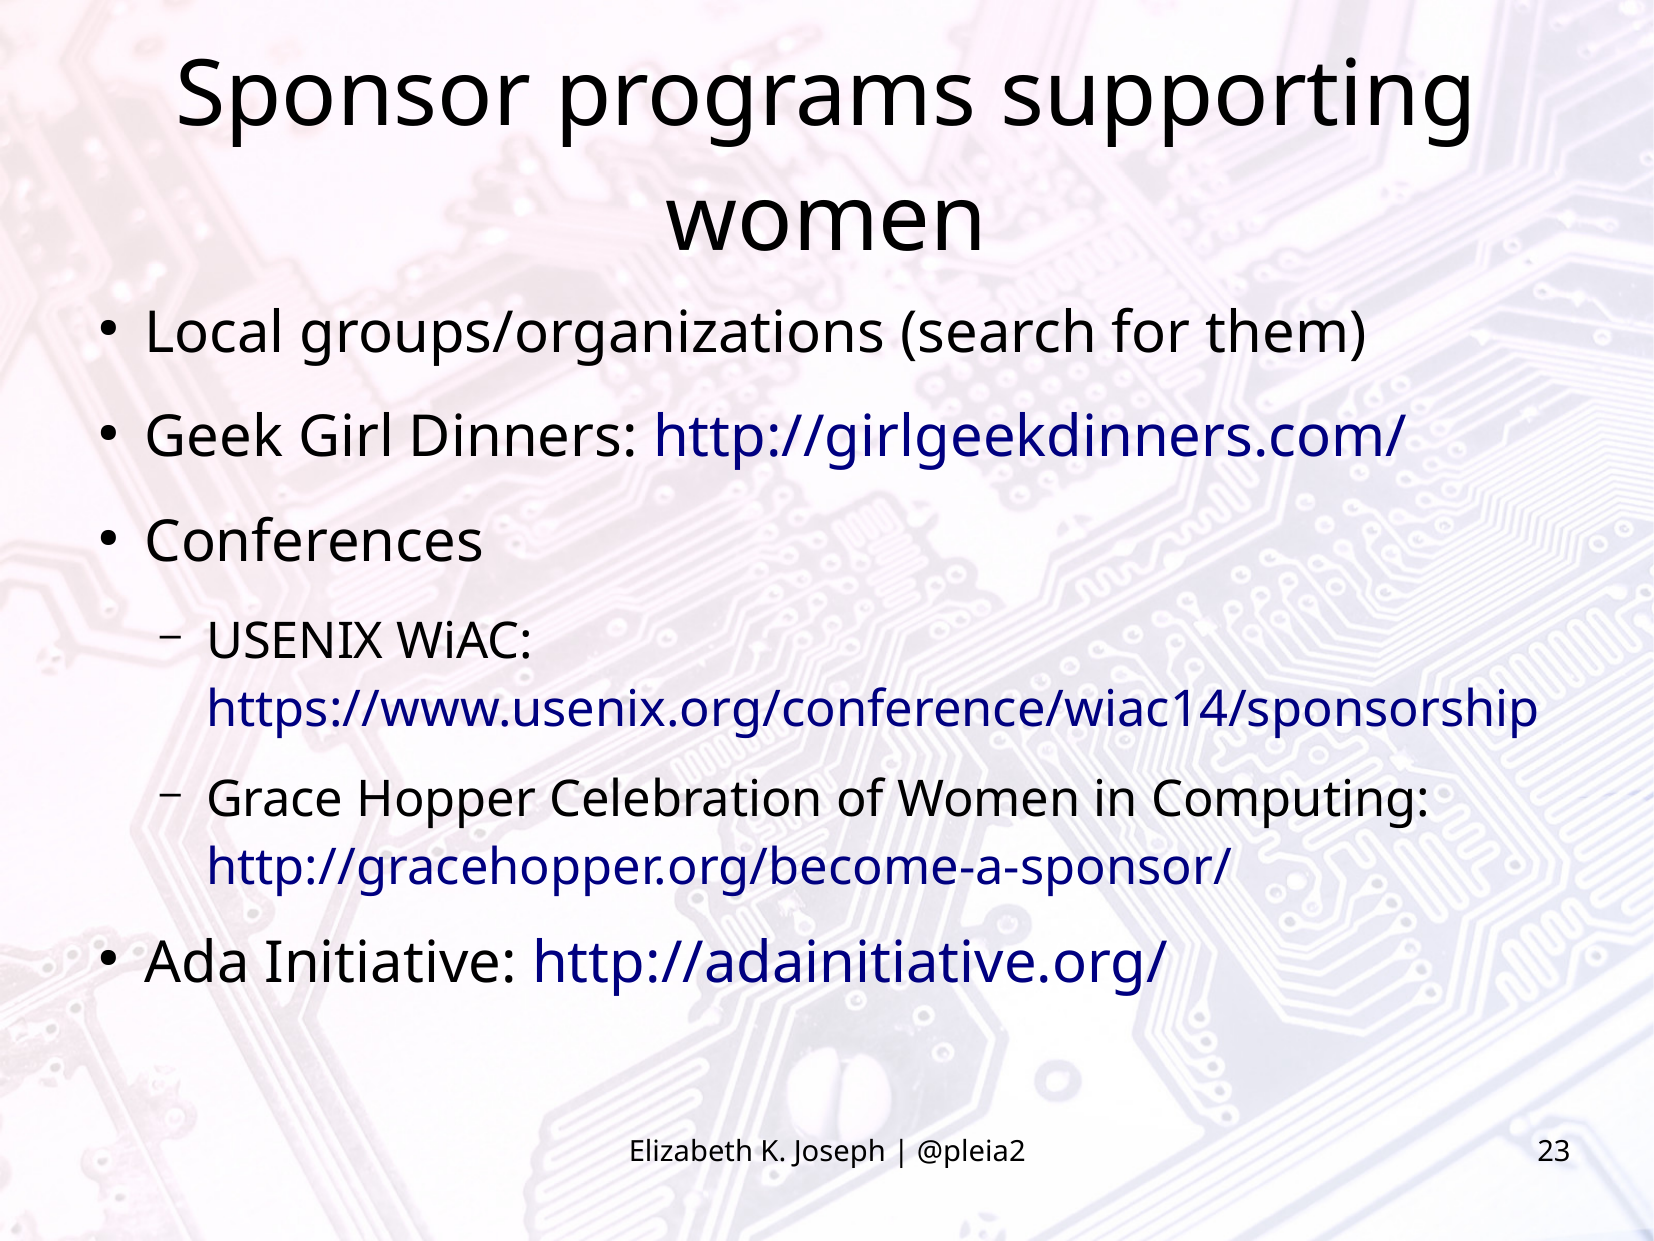

# Sponsor programs supporting women
Local groups/organizations (search for them)
Geek Girl Dinners: http://girlgeekdinners.com/
Conferences
USENIX WiAC: https://www.usenix.org/conference/wiac14/sponsorship
Grace Hopper Celebration of Women in Computing: http://gracehopper.org/become-a-sponsor/
Ada Initiative: http://adainitiative.org/
Elizabeth K. Joseph | @pleia2
23